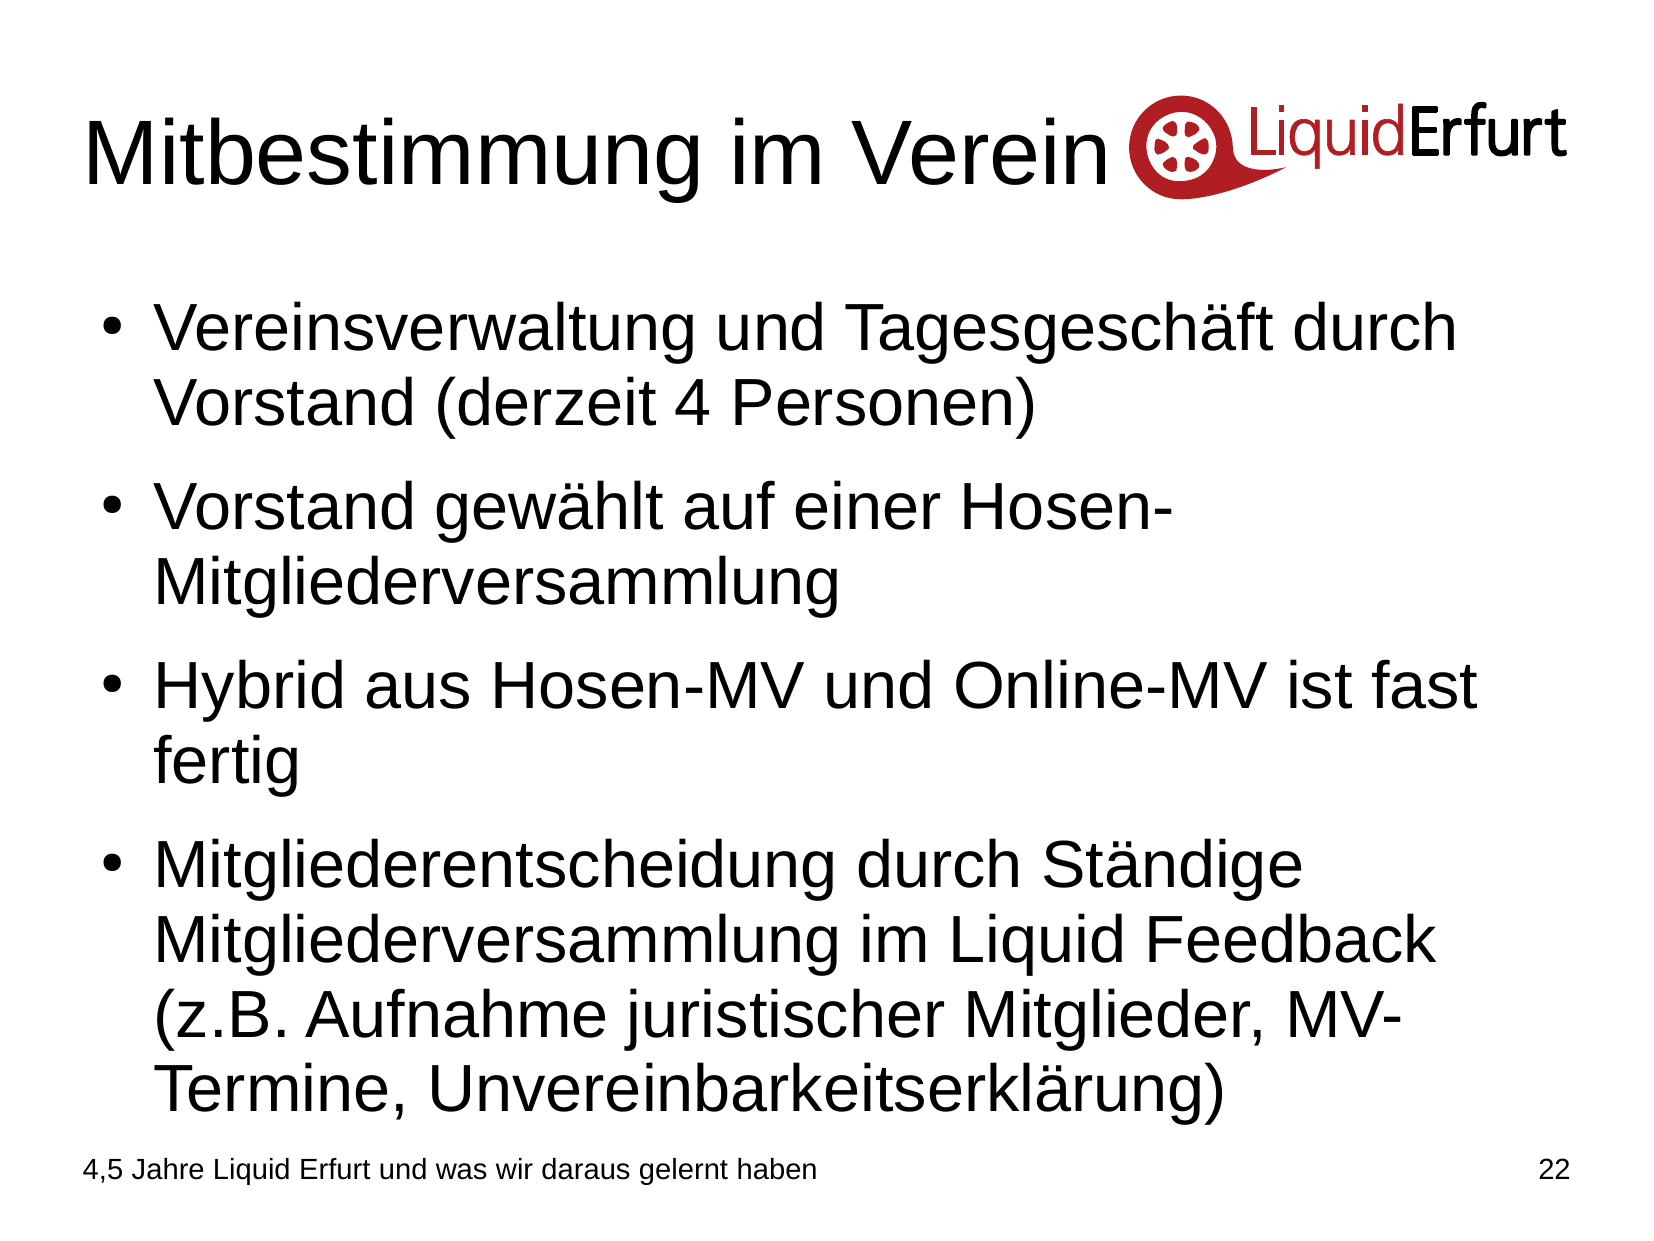

# Mitbestimmung im Verein
Vereinsverwaltung und Tagesgeschäft durch Vorstand (derzeit 4 Personen)
Vorstand gewählt auf einer Hosen-Mitgliederversammlung
Hybrid aus Hosen-MV und Online-MV ist fast fertig
Mitgliederentscheidung durch Ständige Mitgliederversammlung im Liquid Feedback (z.B. Aufnahme juristischer Mitglieder, MV-Termine, Unvereinbarkeitserklärung)
4,5 Jahre Liquid Erfurt und was wir daraus gelernt haben
22